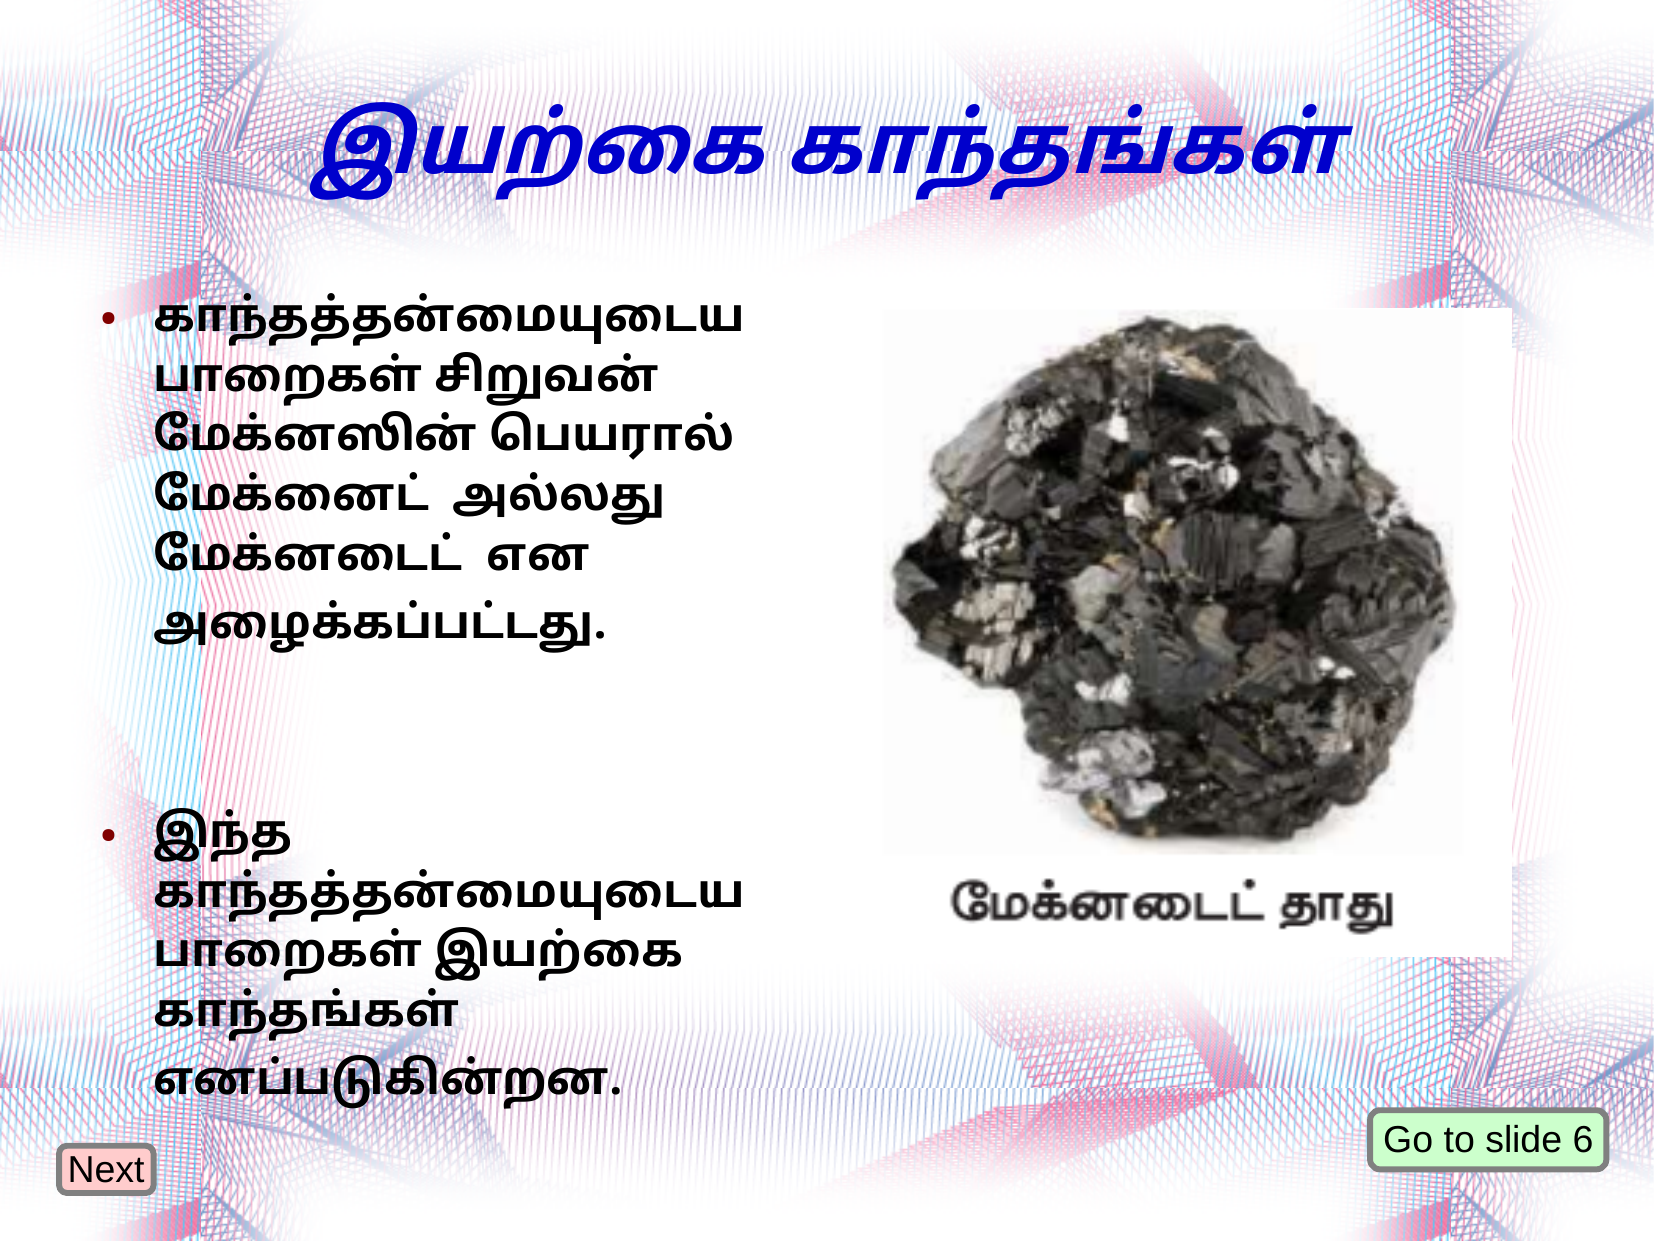

# இயற்கை காந்தங்கள்
காந்தத்தன்மையுடைய பாறைகள் சிறுவன் மேக்னஸின் பெயரால் மேக்னைட் அல்லது மேக்னடைட் என அழைக்கப்பட்டது.
இந்த காந்தத்தன்மையுடைய பாறைகள் இயற்கை காந்தங்கள் எனப்படுகின்றன.
Go to slide 6
Next